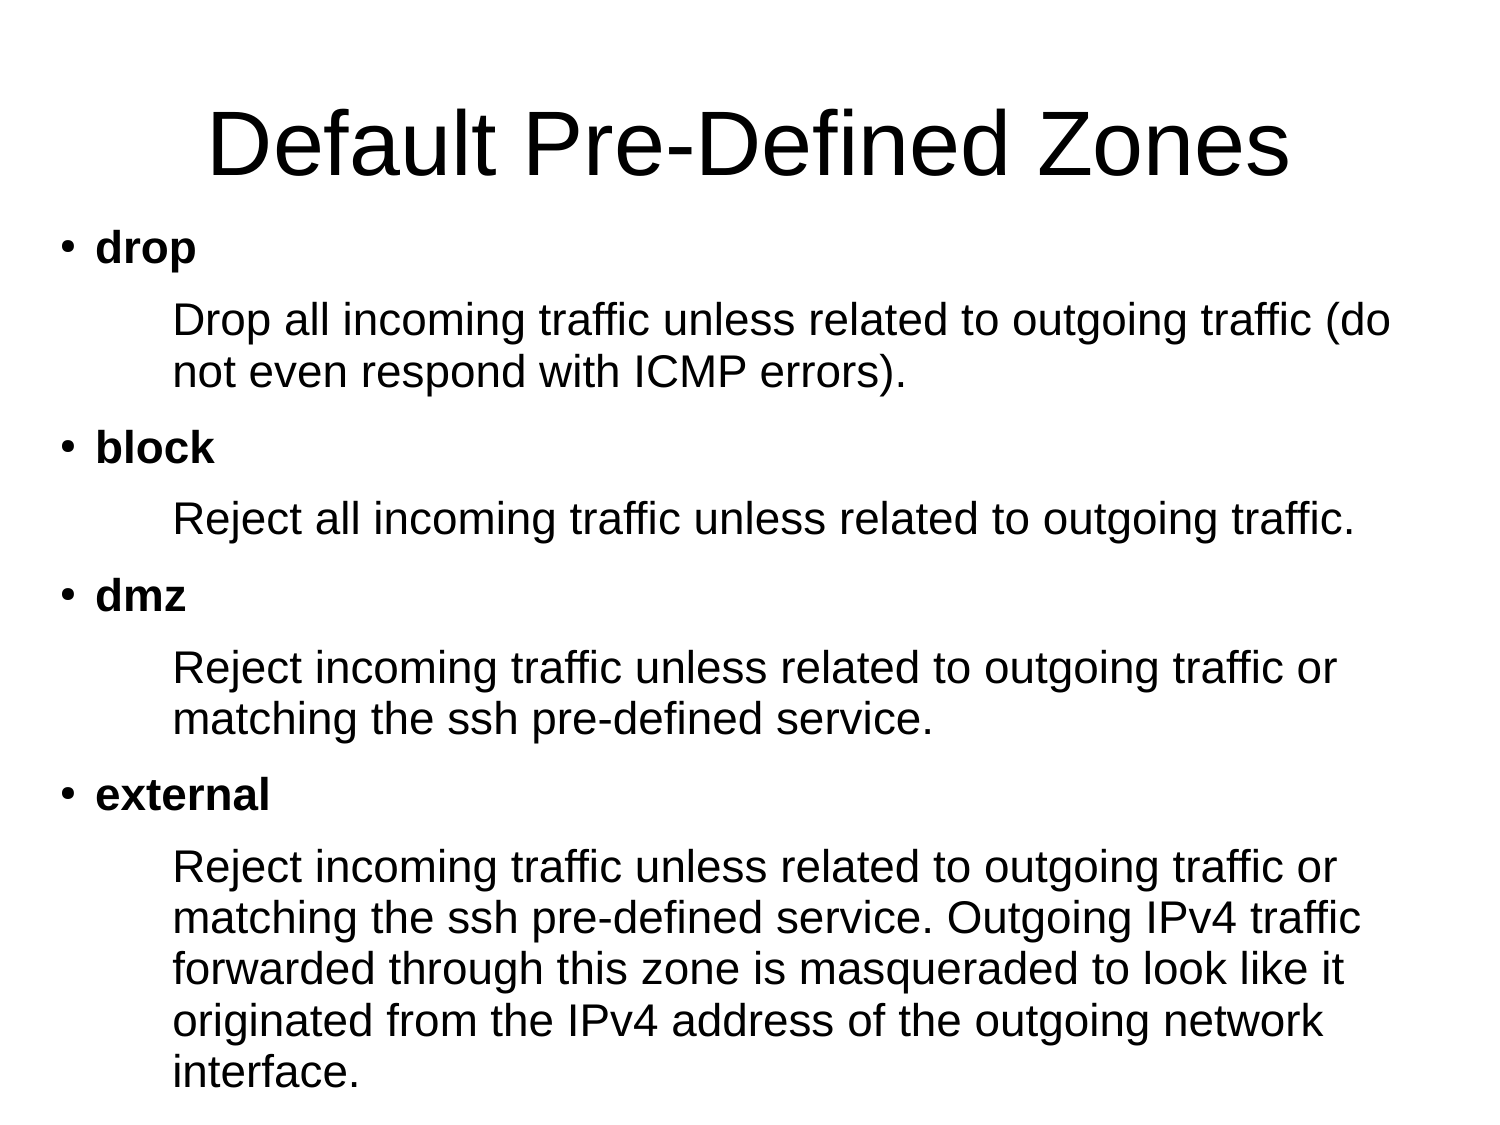

# Default Pre-Defined Zones
drop
Drop all incoming traffic unless related to outgoing traffic (do not even respond with ICMP errors).
block
Reject all incoming traffic unless related to outgoing traffic.
dmz
Reject incoming traffic unless related to outgoing traffic or matching the ssh pre-defined service.
external
Reject incoming traffic unless related to outgoing traffic or matching the ssh pre-defined service. Outgoing IPv4 traffic forwarded through this zone is masqueraded to look like it originated from the IPv4 address of the outgoing network interface.